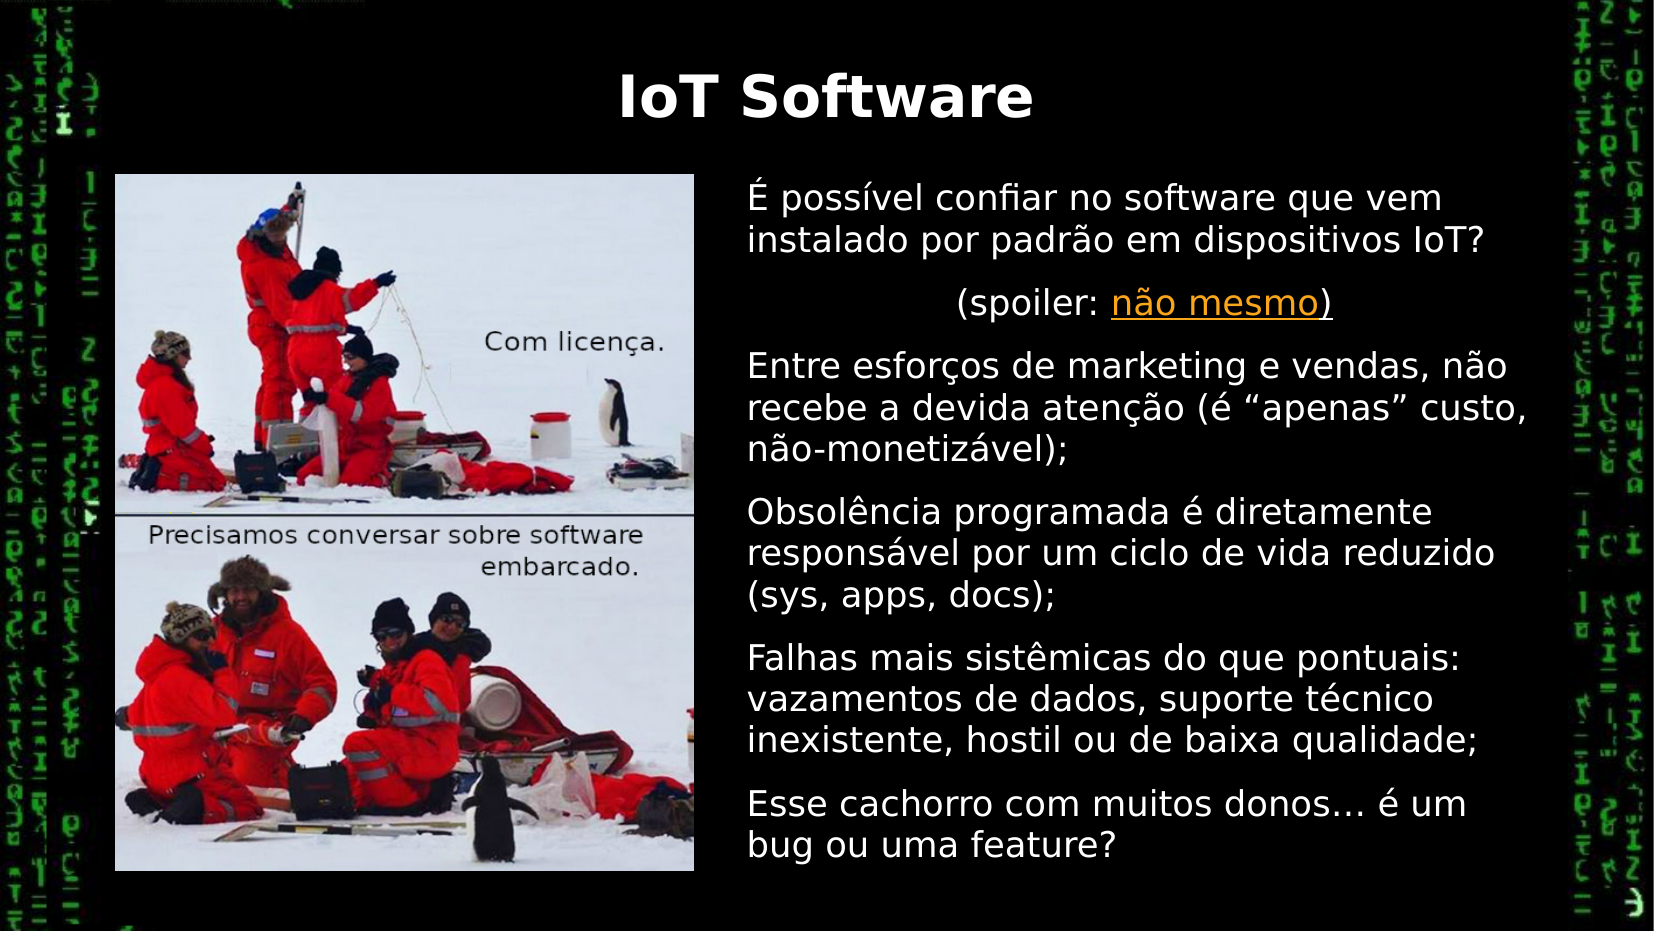

# IoT Software
É possível confiar no software que vem instalado por padrão em dispositivos IoT?
(spoiler: não mesmo)
Entre esforços de marketing e vendas, não recebe a devida atenção (é “apenas” custo, não-monetizável);
Obsolência programada é diretamente responsável por um ciclo de vida reduzido (sys, apps, docs);
Falhas mais sistêmicas do que pontuais: vazamentos de dados, suporte técnico inexistente, hostil ou de baixa qualidade;
Esse cachorro com muitos donos… é um bug ou uma feature?